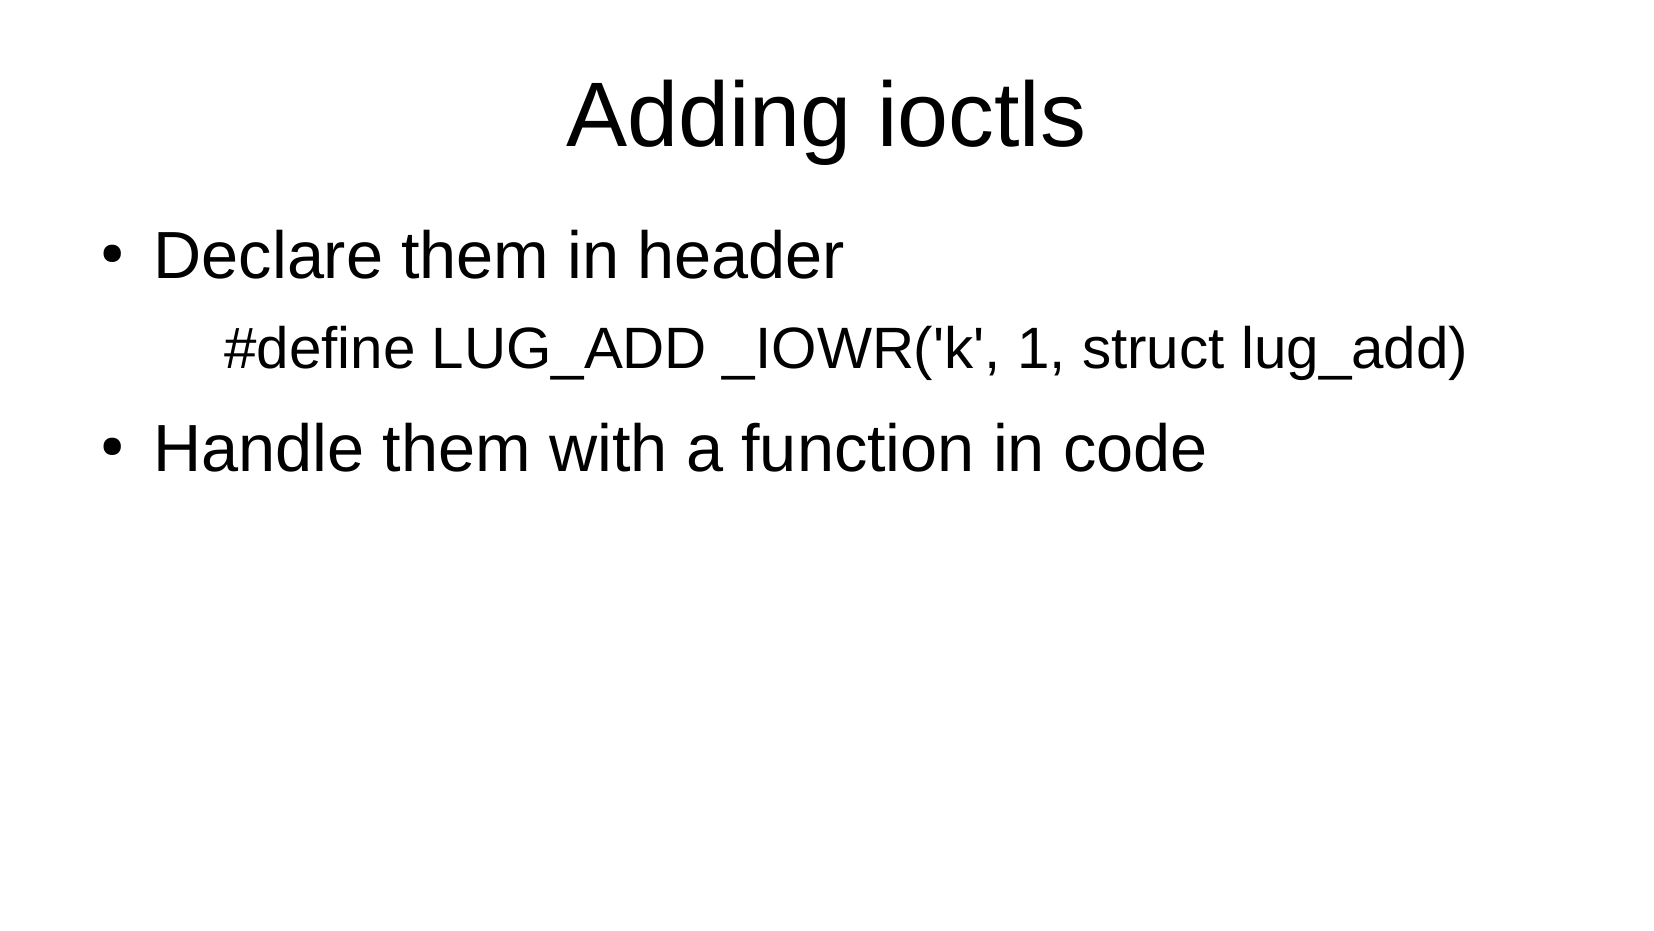

# Adding ioctls
Declare them in header
#define LUG_ADD _IOWR('k', 1, struct lug_add)
Handle them with a function in code